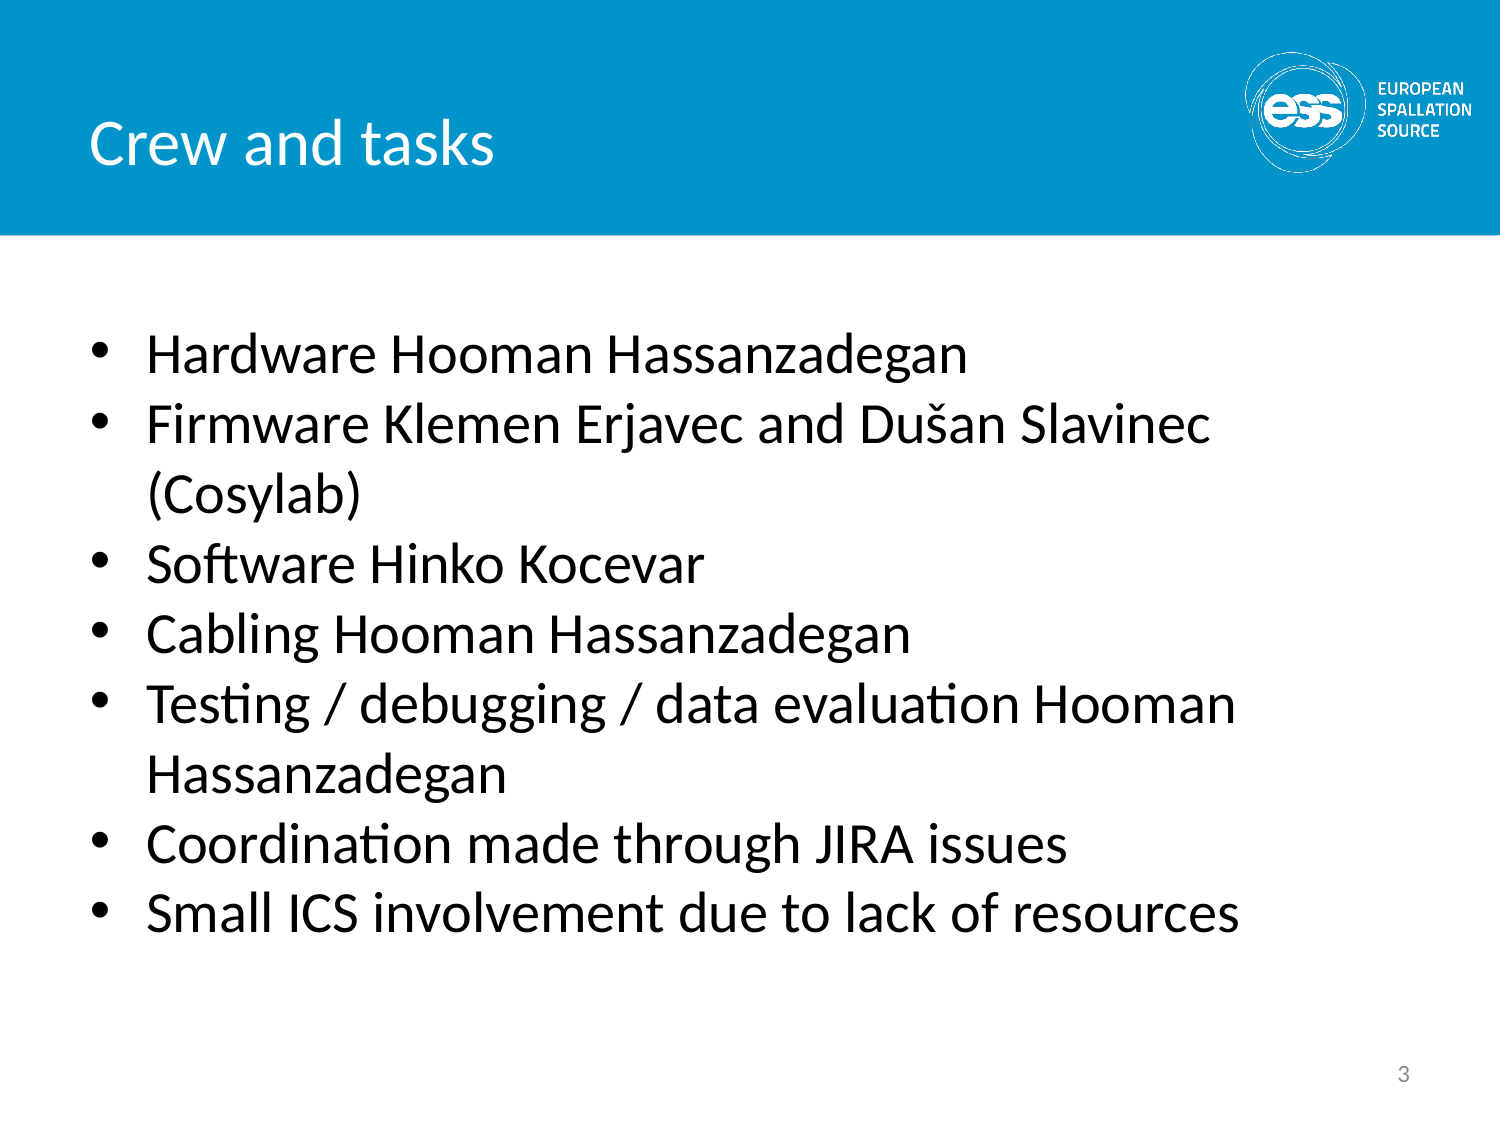

Crew and tasks
Hardware Hooman Hassanzadegan
Firmware Klemen Erjavec and Dušan Slavinec (Cosylab)
Software Hinko Kocevar
Cabling Hooman Hassanzadegan
Testing / debugging / data evaluation Hooman Hassanzadegan
Coordination made through JIRA issues
Small ICS involvement due to lack of resources